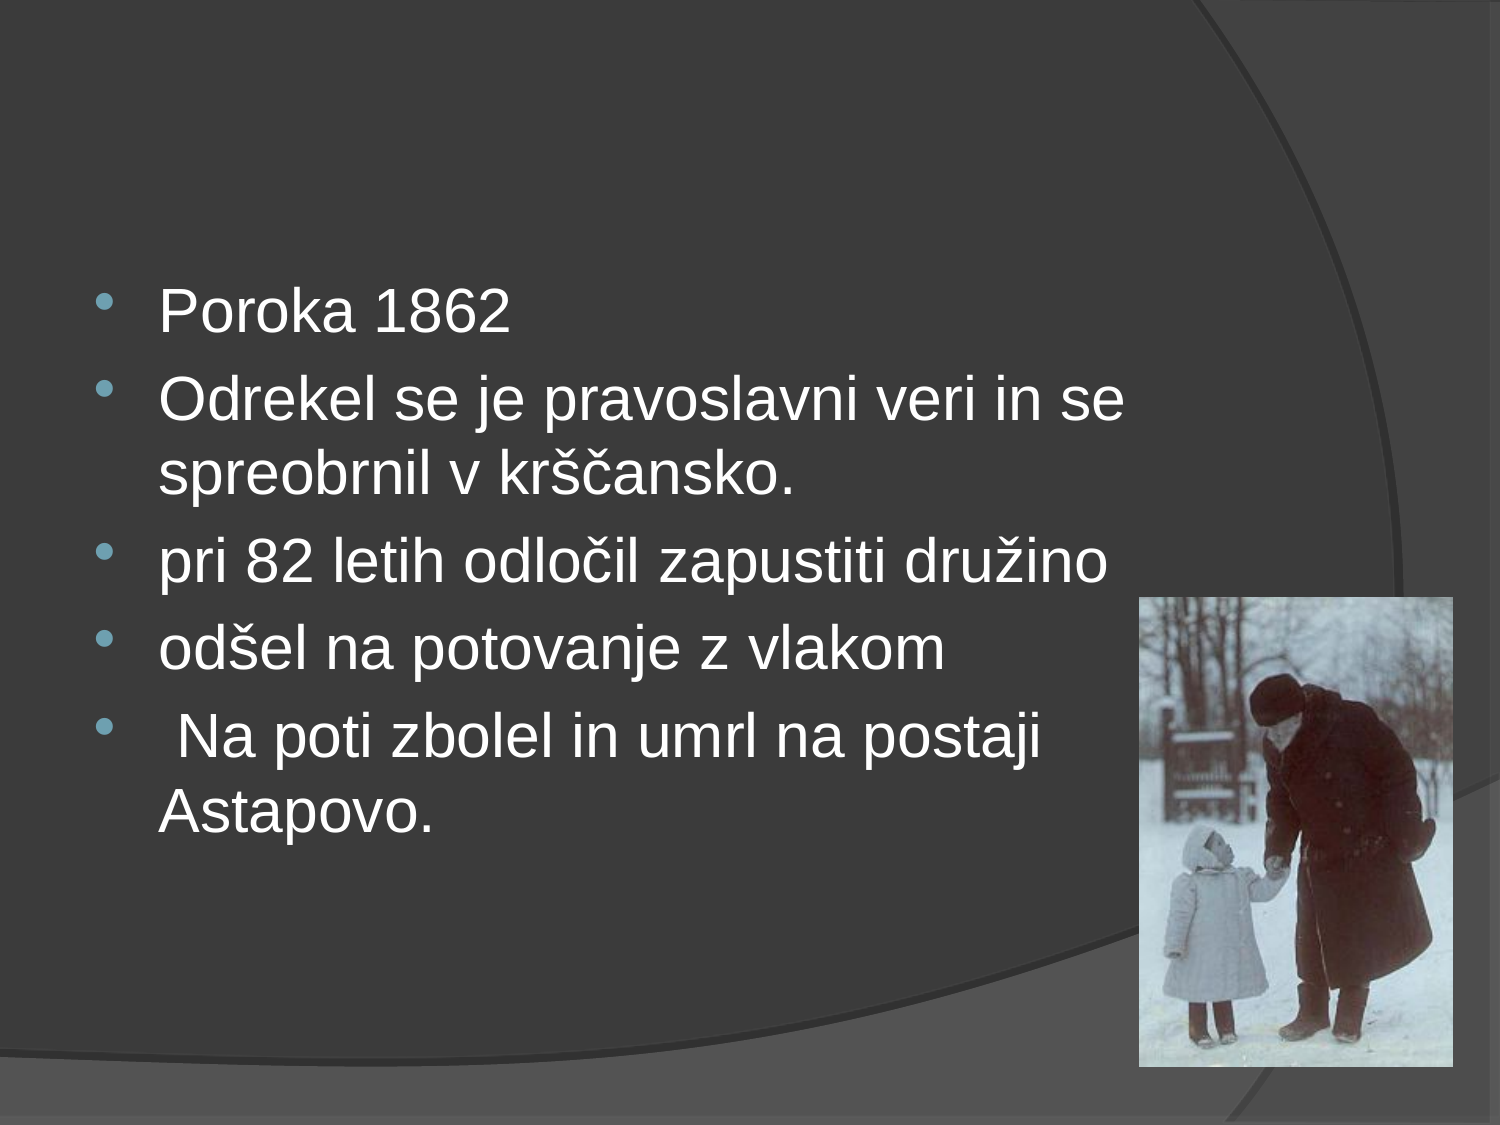

#
Poroka 1862
Odrekel se je pravoslavni veri in se spreobrnil v krščansko.
pri 82 letih odločil zapustiti družino
odšel na potovanje z vlakom
 Na poti zbolel in umrl na postaji Astapovo.